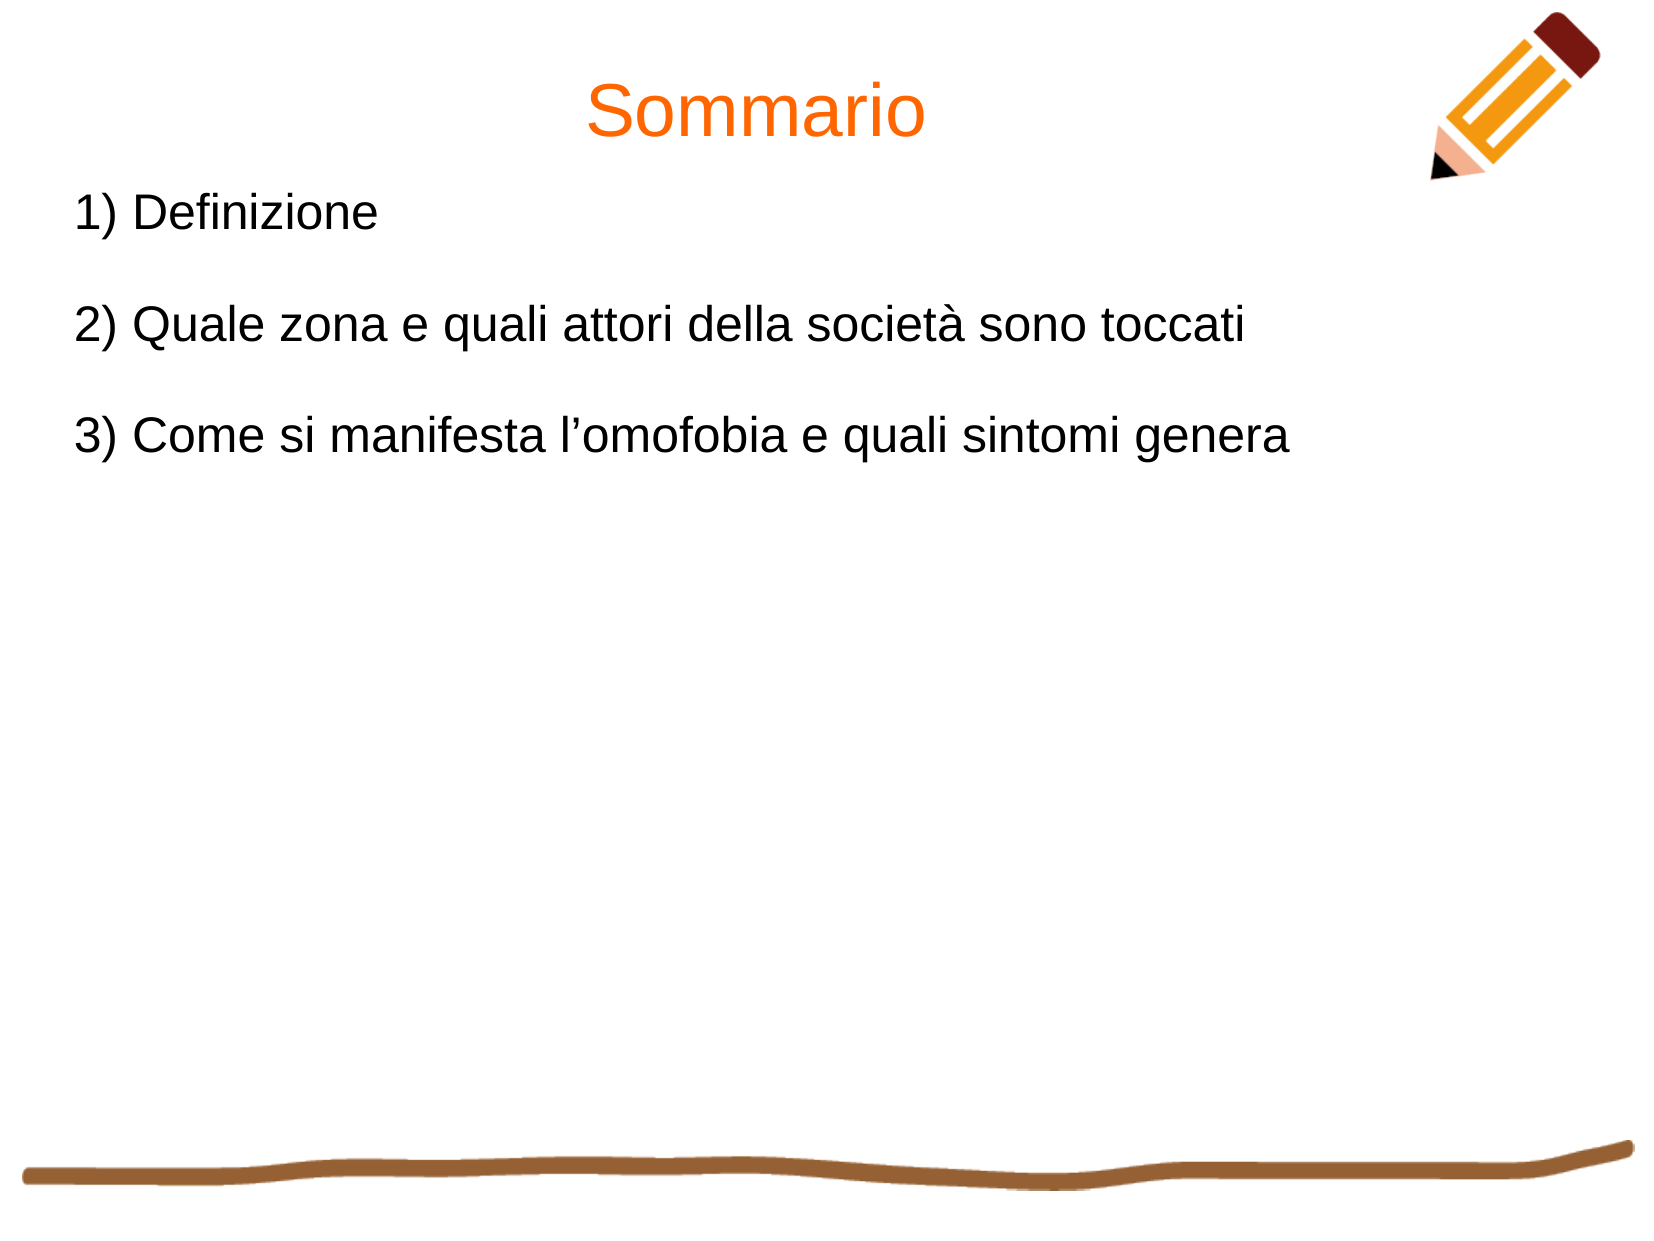

# Sommario
1) Definizione
2) Quale zona e quali attori della società sono toccati
3) Come si manifesta l’omofobia e quali sintomi genera